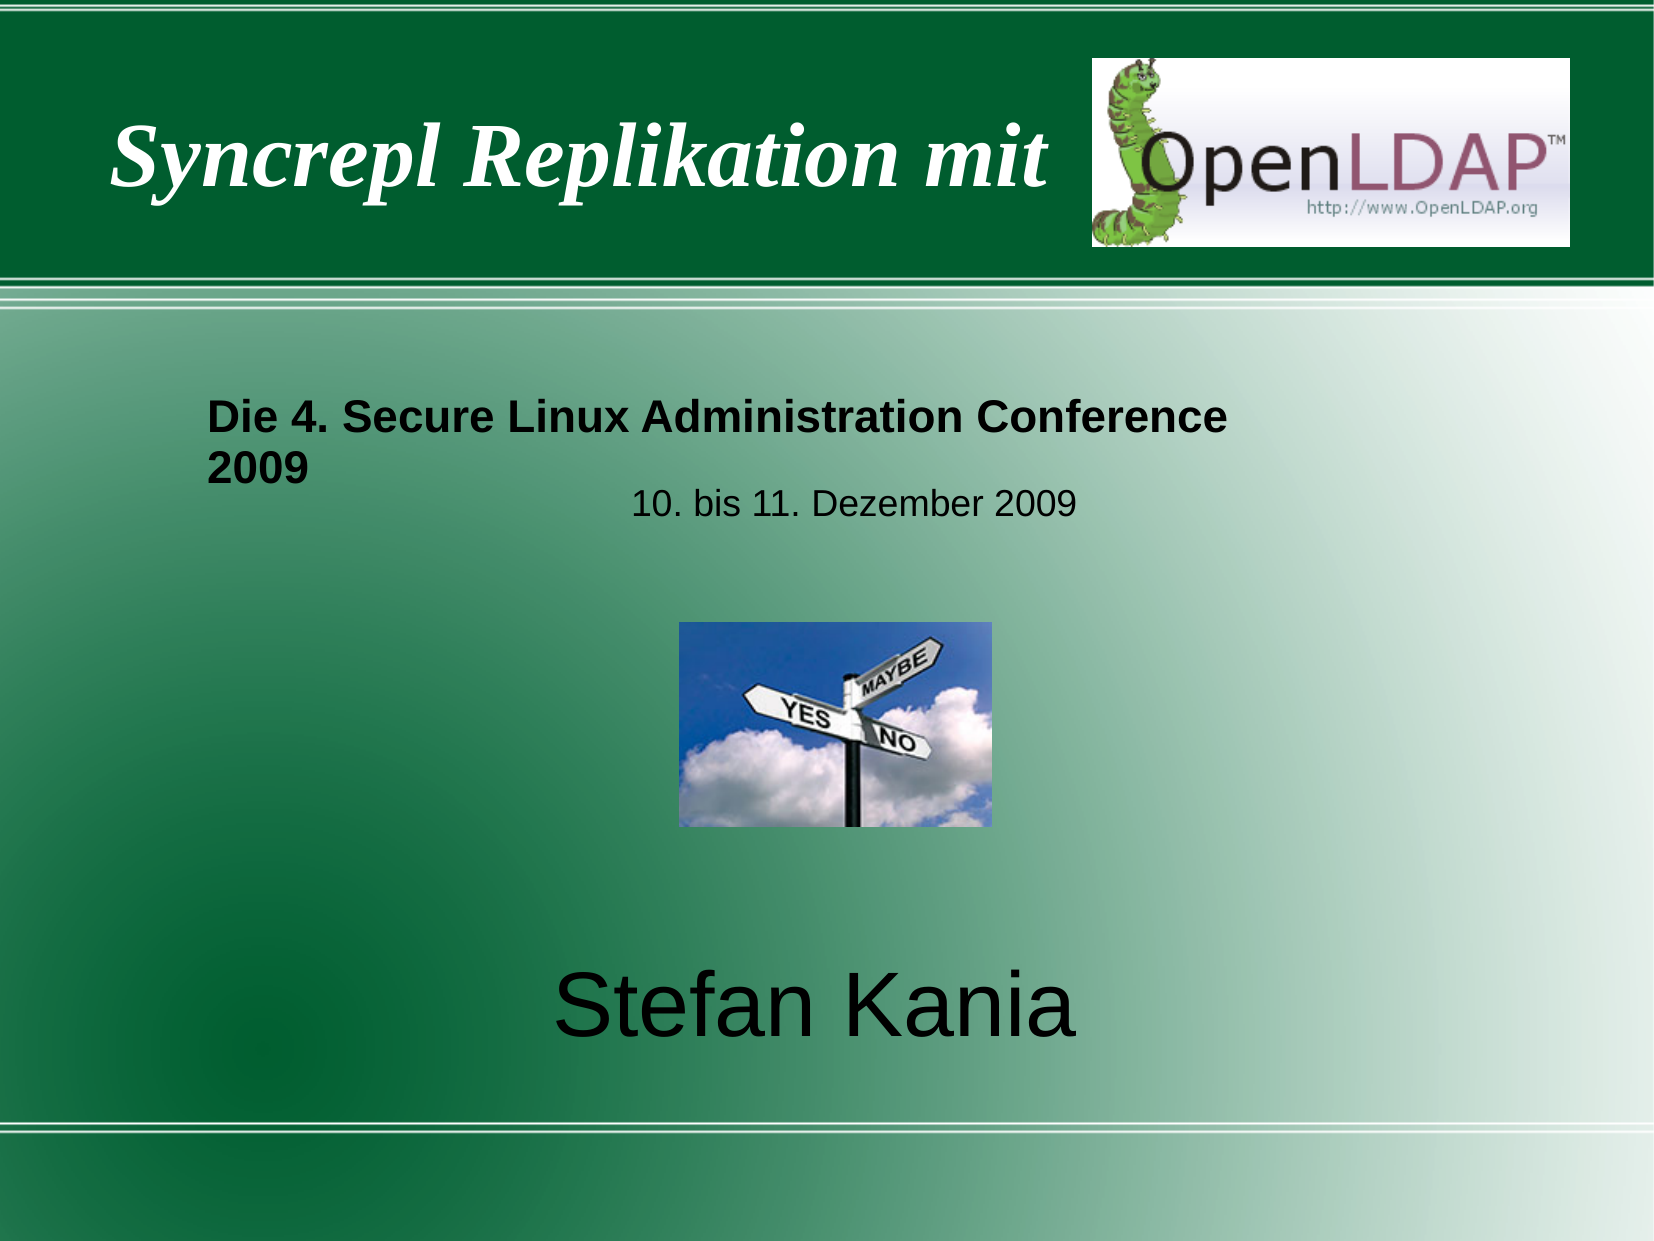

# Syncrepl Replikation mit
Die 4. Secure Linux Administration Conference 2009
10. bis 11. Dezember 2009
Stefan Kania